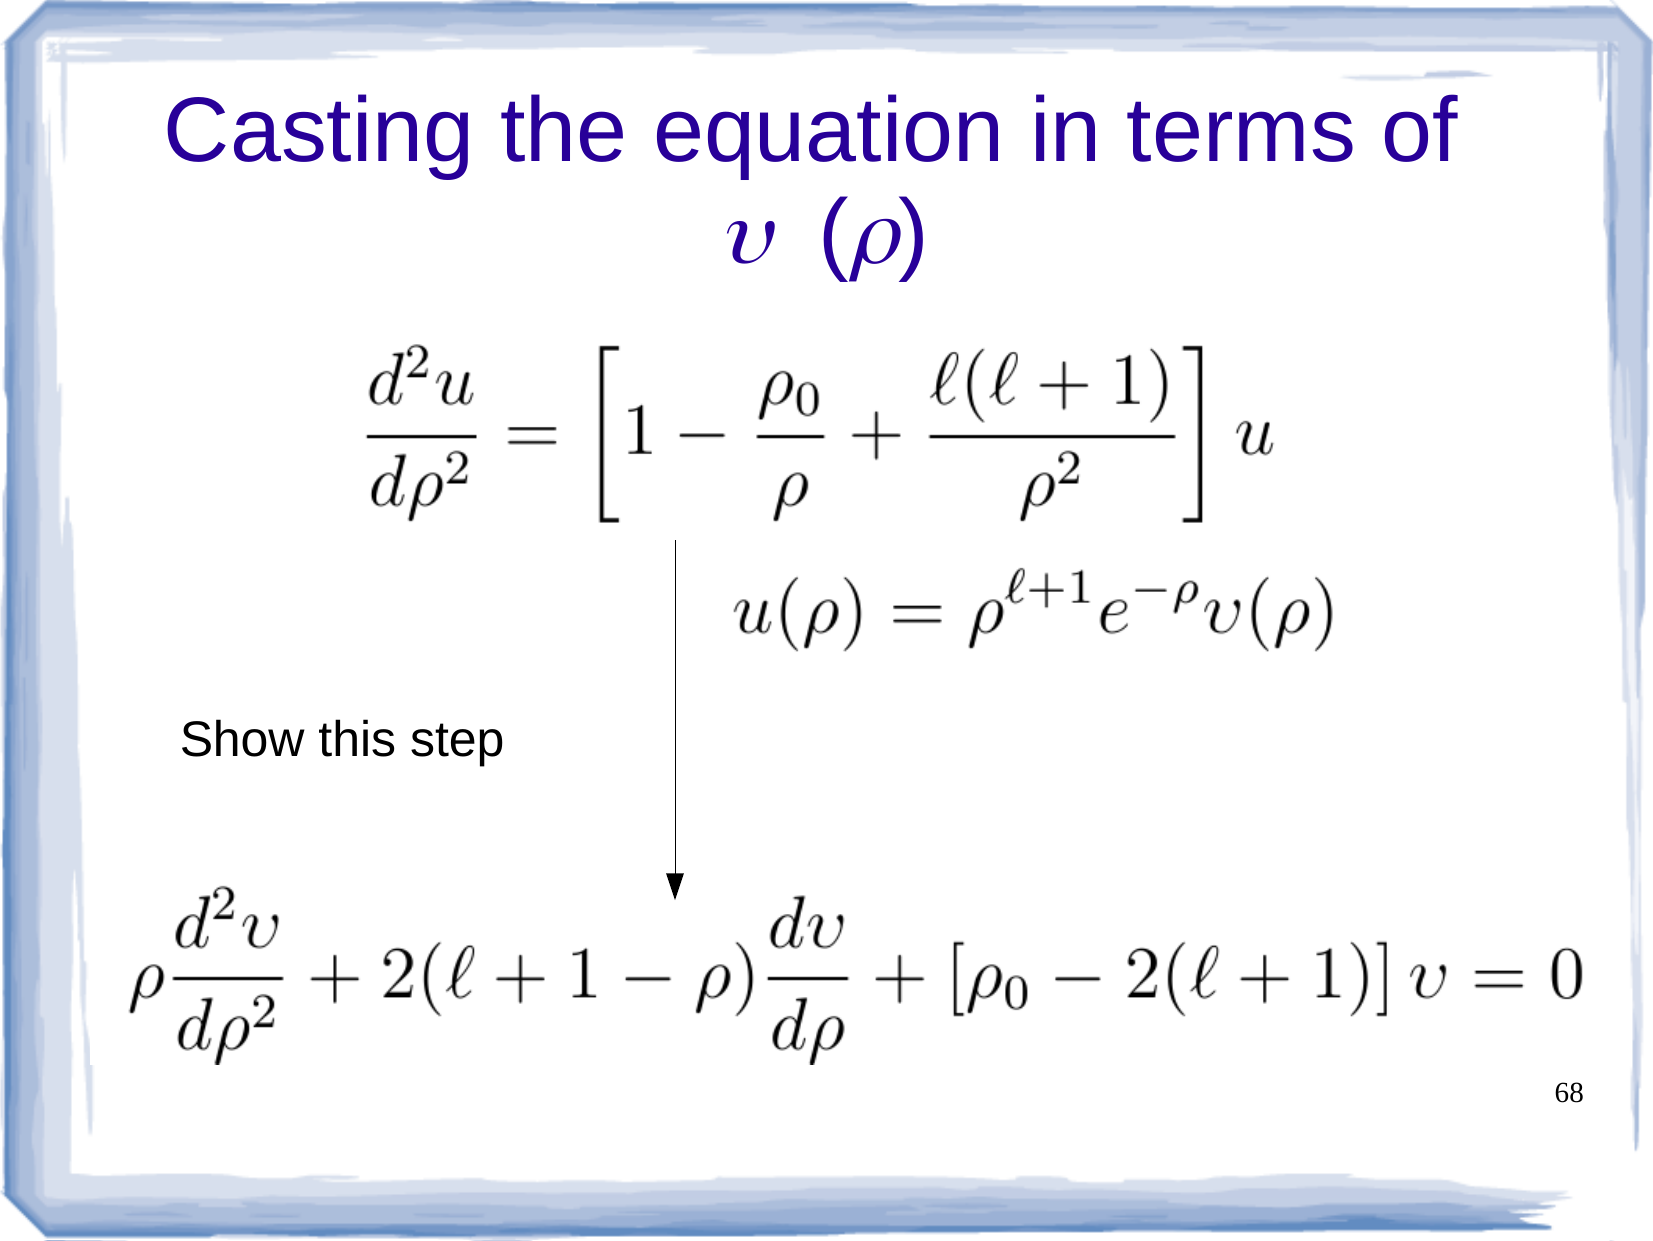

# Casting the equation in terms of u (r)
Show this step
68